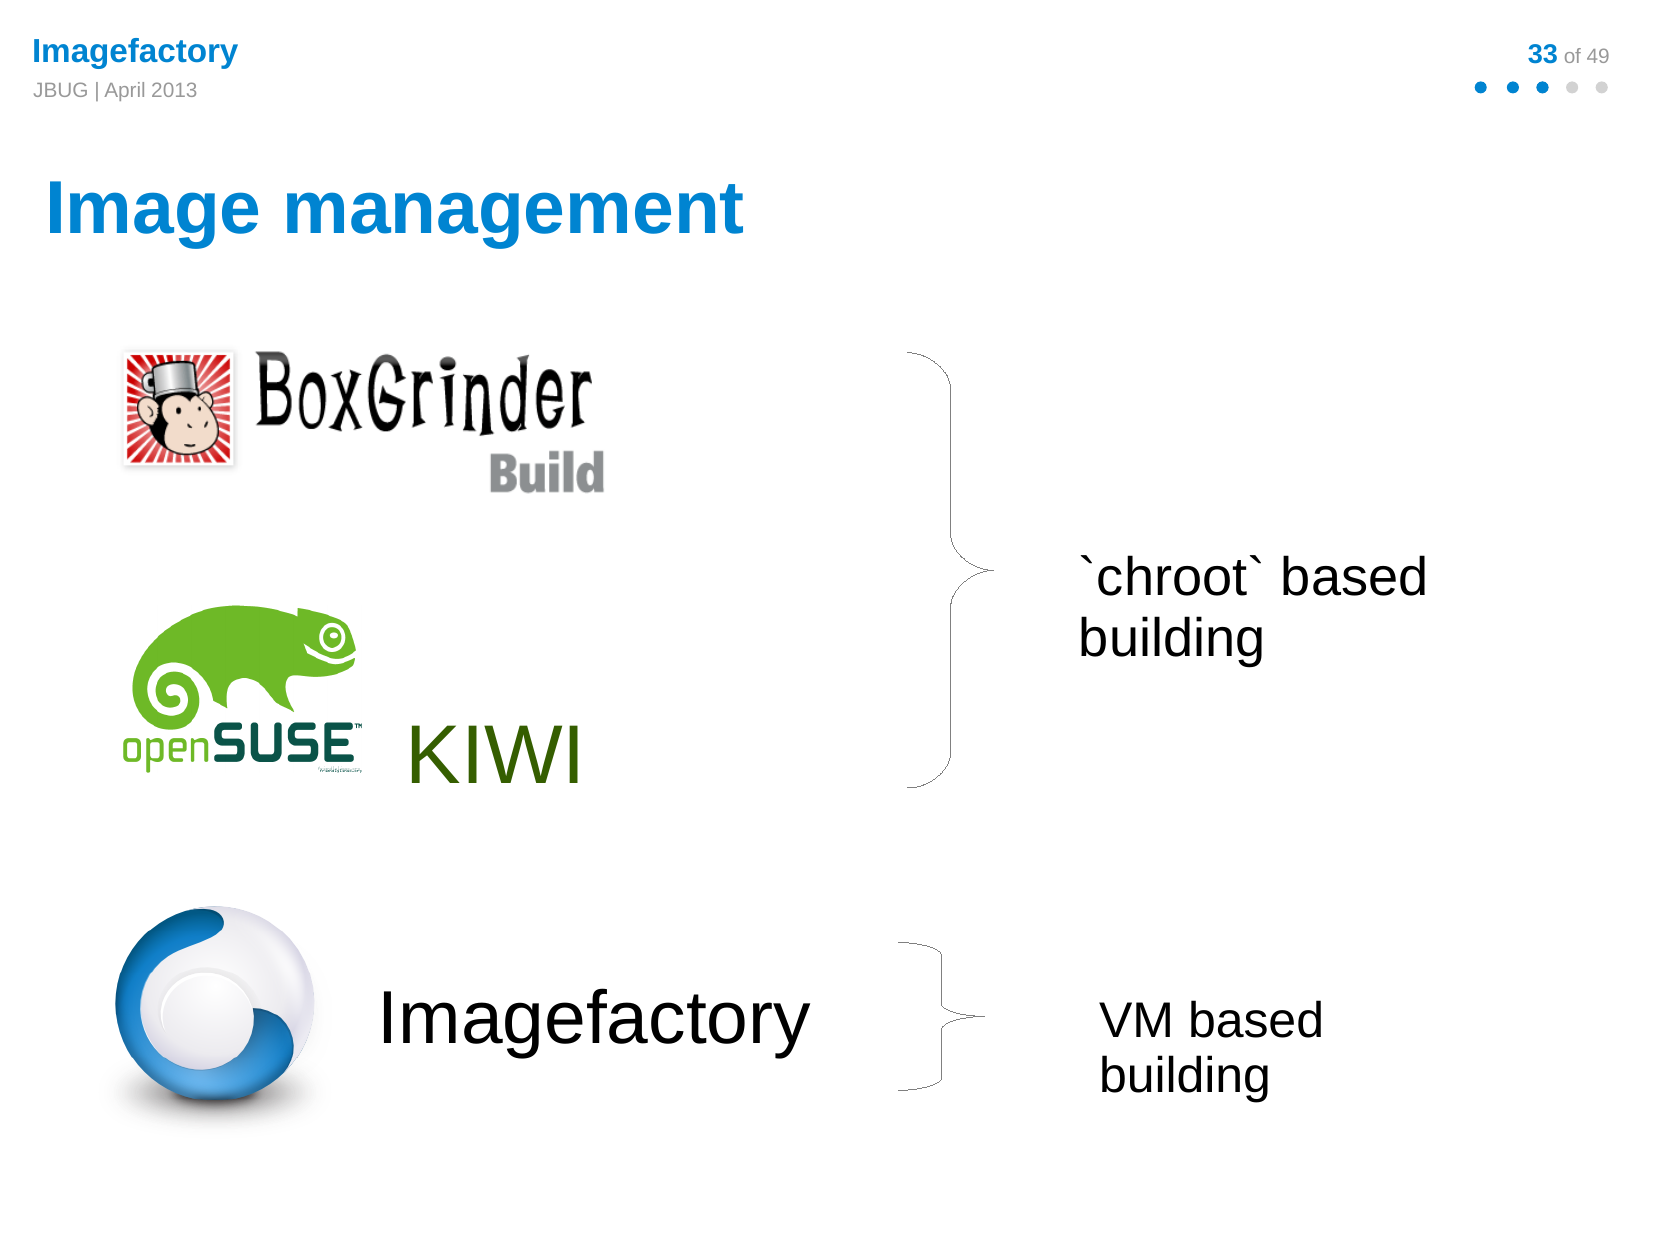

 of 49
Imagefactory
JBUG | April 2013
# Image management
`chroot` based building
KIWI
Imagefactory
VM based building